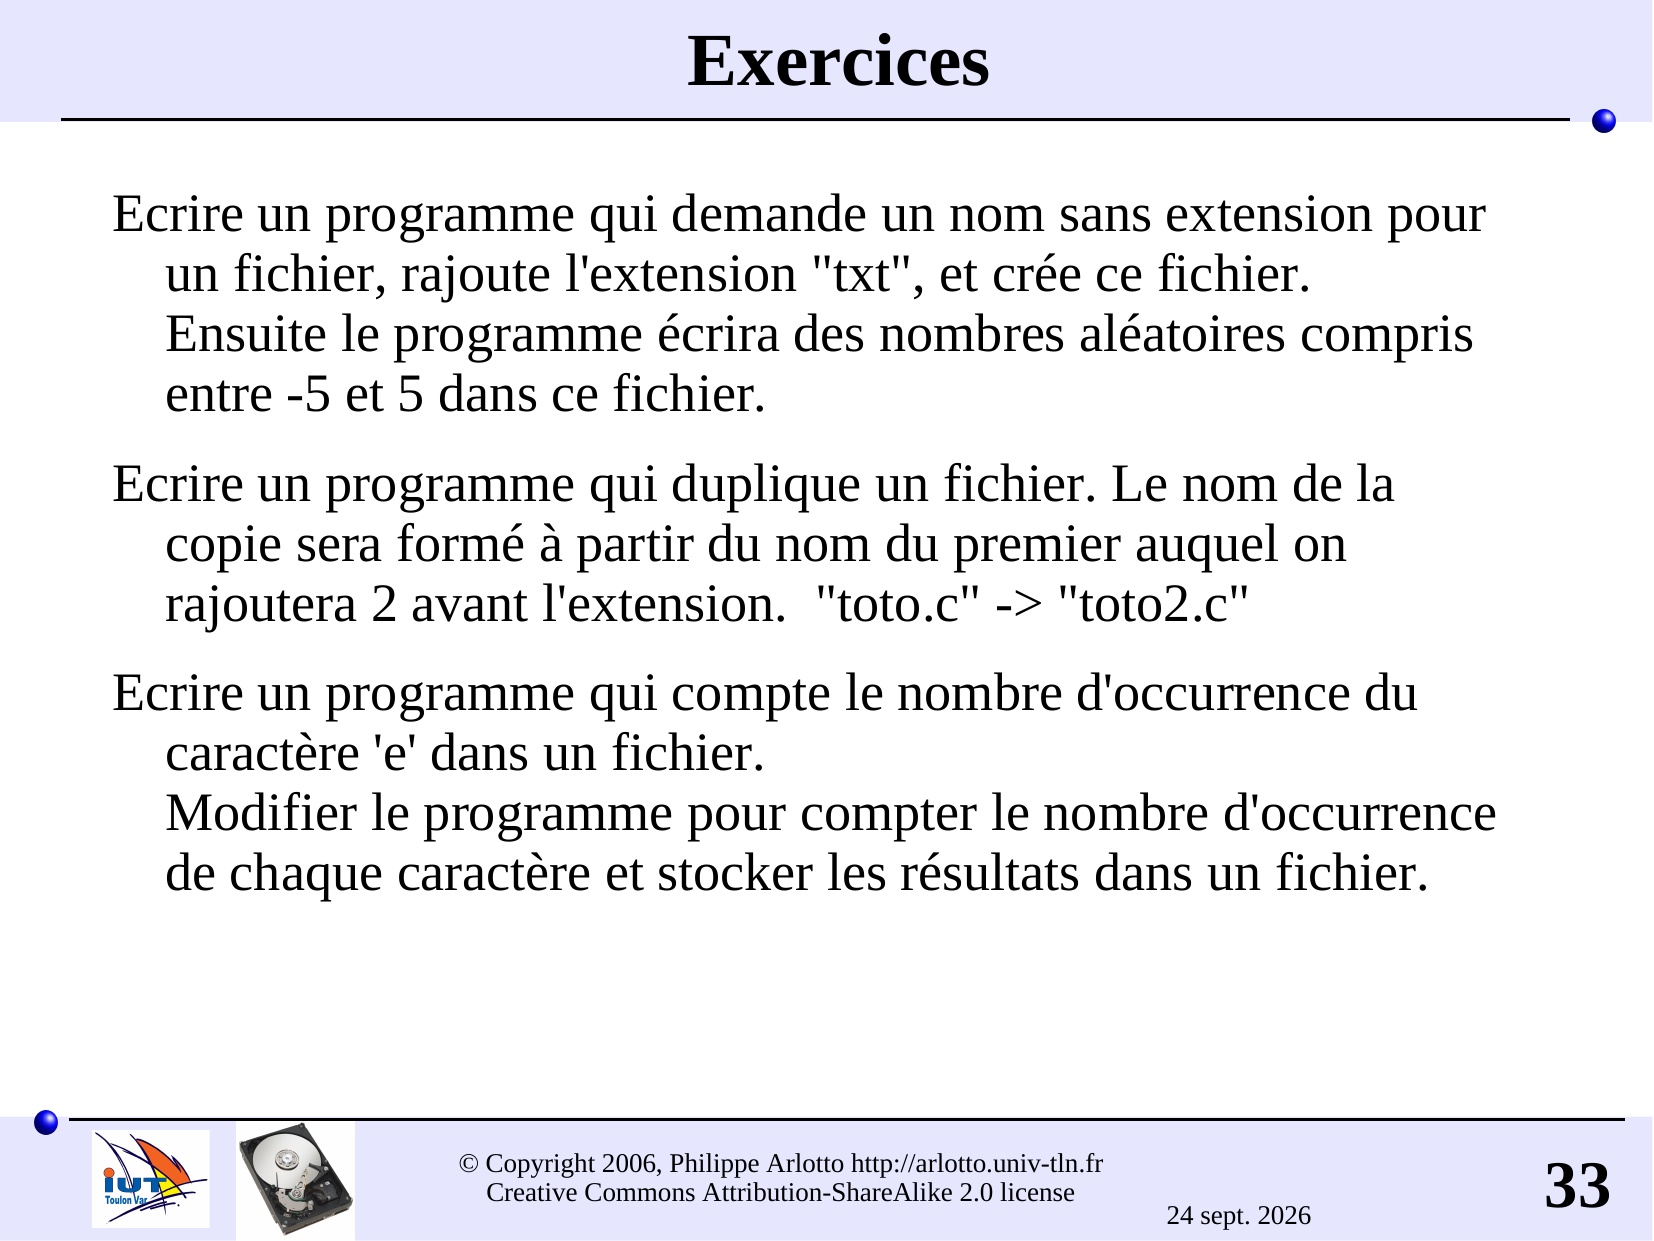

# Exercices
Ecrire un programme qui demande un nom sans extension pour un fichier, rajoute l'extension "txt", et crée ce fichier.
Ensuite le programme écrira des nombres aléatoires compris
entre -5 et 5 dans ce fichier.
Ecrire un programme qui duplique un fichier. Le nom de la copie sera formé à partir du nom du premier auquel on rajoutera 2 avant l'extension. "toto.c" -> "toto2.c"
Ecrire un programme qui compte le nombre d'occurrence du
caractère 'e' dans un fichier.
Modifier le programme pour compter le nombre d'occurrence
de chaque caractère et stocker les résultats dans un fichier.